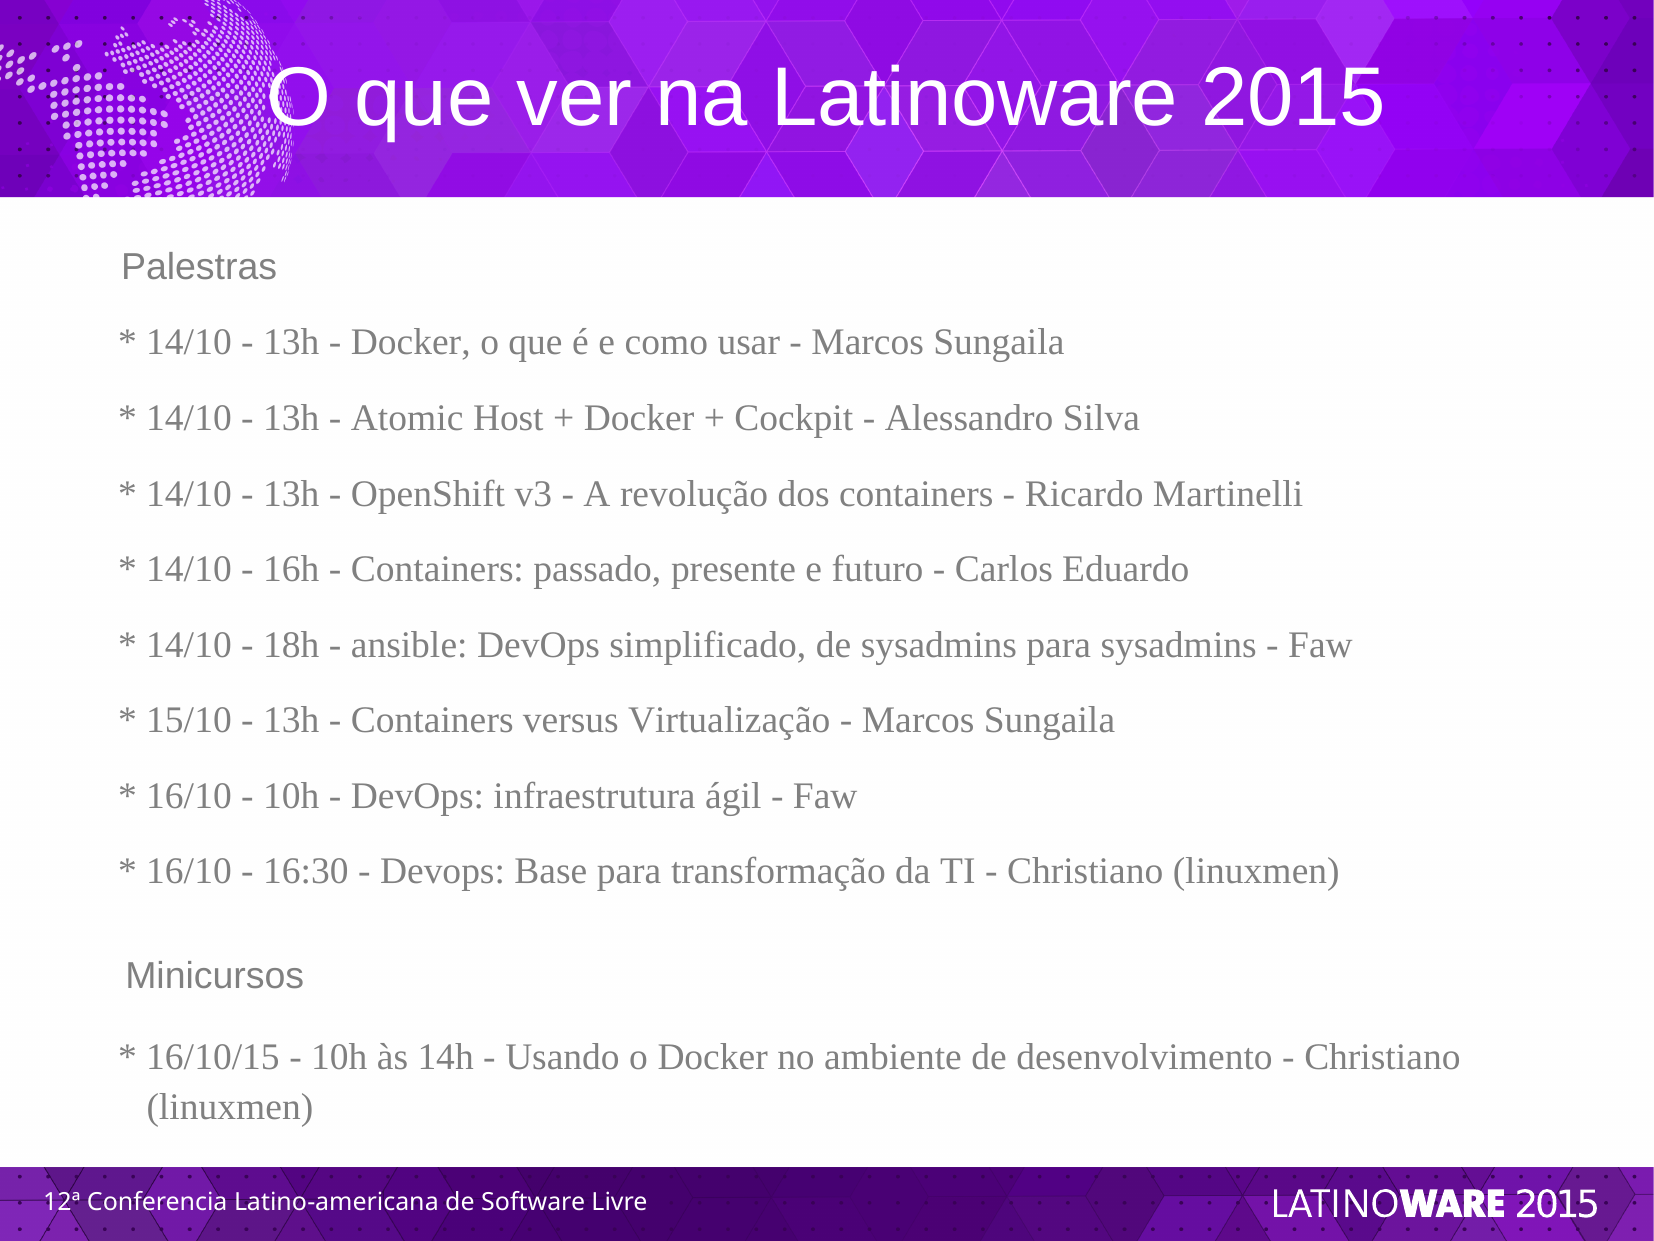

O que ver na Latinoware 2015
Palestras
* 14/10 - 13h - Docker, o que é e como usar - Marcos Sungaila
* 14/10 - 13h - Atomic Host + Docker + Cockpit - Alessandro Silva
* 14/10 - 13h - OpenShift v3 - A revolução dos containers - Ricardo Martinelli
* 14/10 - 16h - Containers: passado, presente e futuro - Carlos Eduardo
* 14/10 - 18h - ansible: DevOps simplificado, de sysadmins para sysadmins - Faw
* 15/10 - 13h - Containers versus Virtualização - Marcos Sungaila
* 16/10 - 10h - DevOps: infraestrutura ágil - Faw
* 16/10 - 16:30 - Devops: Base para transformação da TI - Christiano (linuxmen)
Minicursos
* 16/10/15 - 10h às 14h - Usando o Docker no ambiente de desenvolvimento - Christiano (linuxmen)
12ª Conferencia Latino-americana de Software Livre